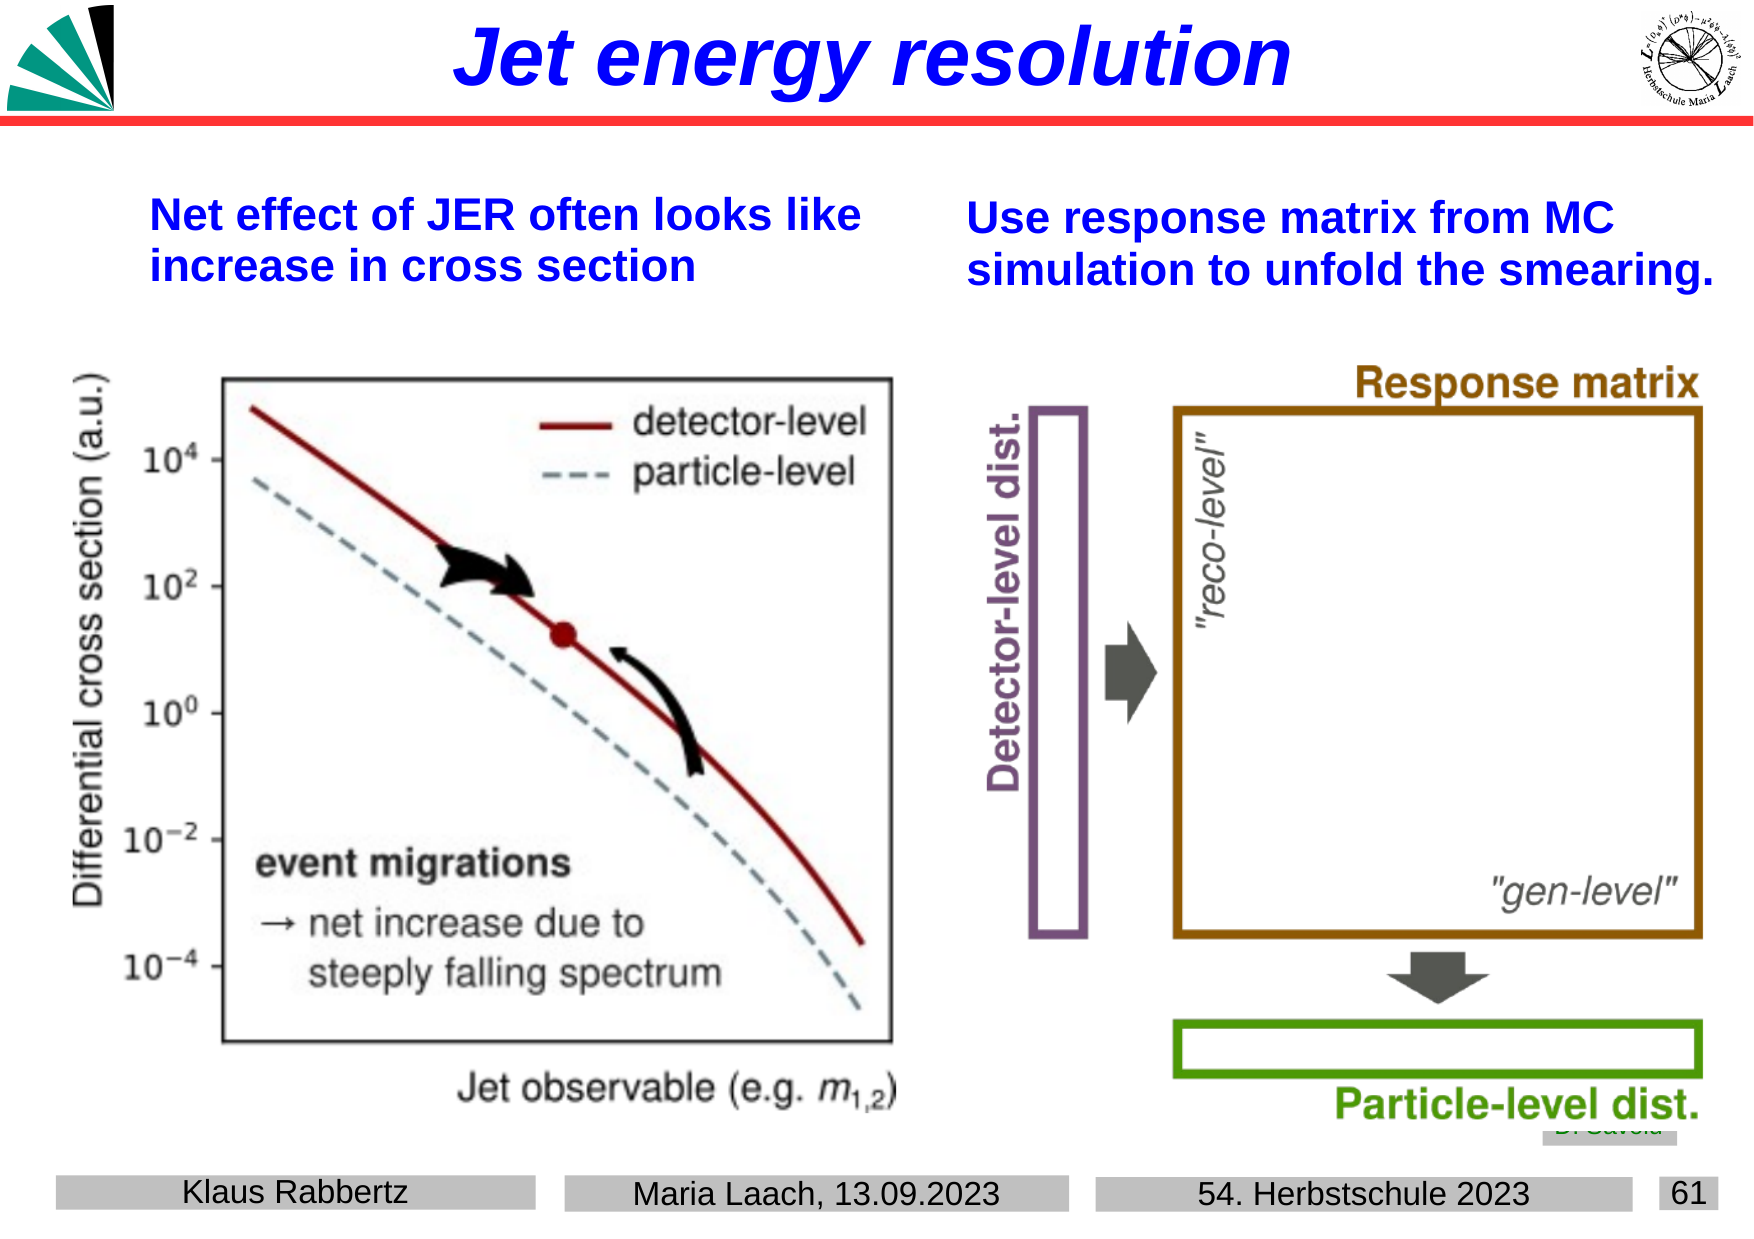

# Jet energy resolution
Net effect of JER often looks like
increase in cross section
Use response matrix from MC
simulation to unfold the smearing.
D. Savoiu